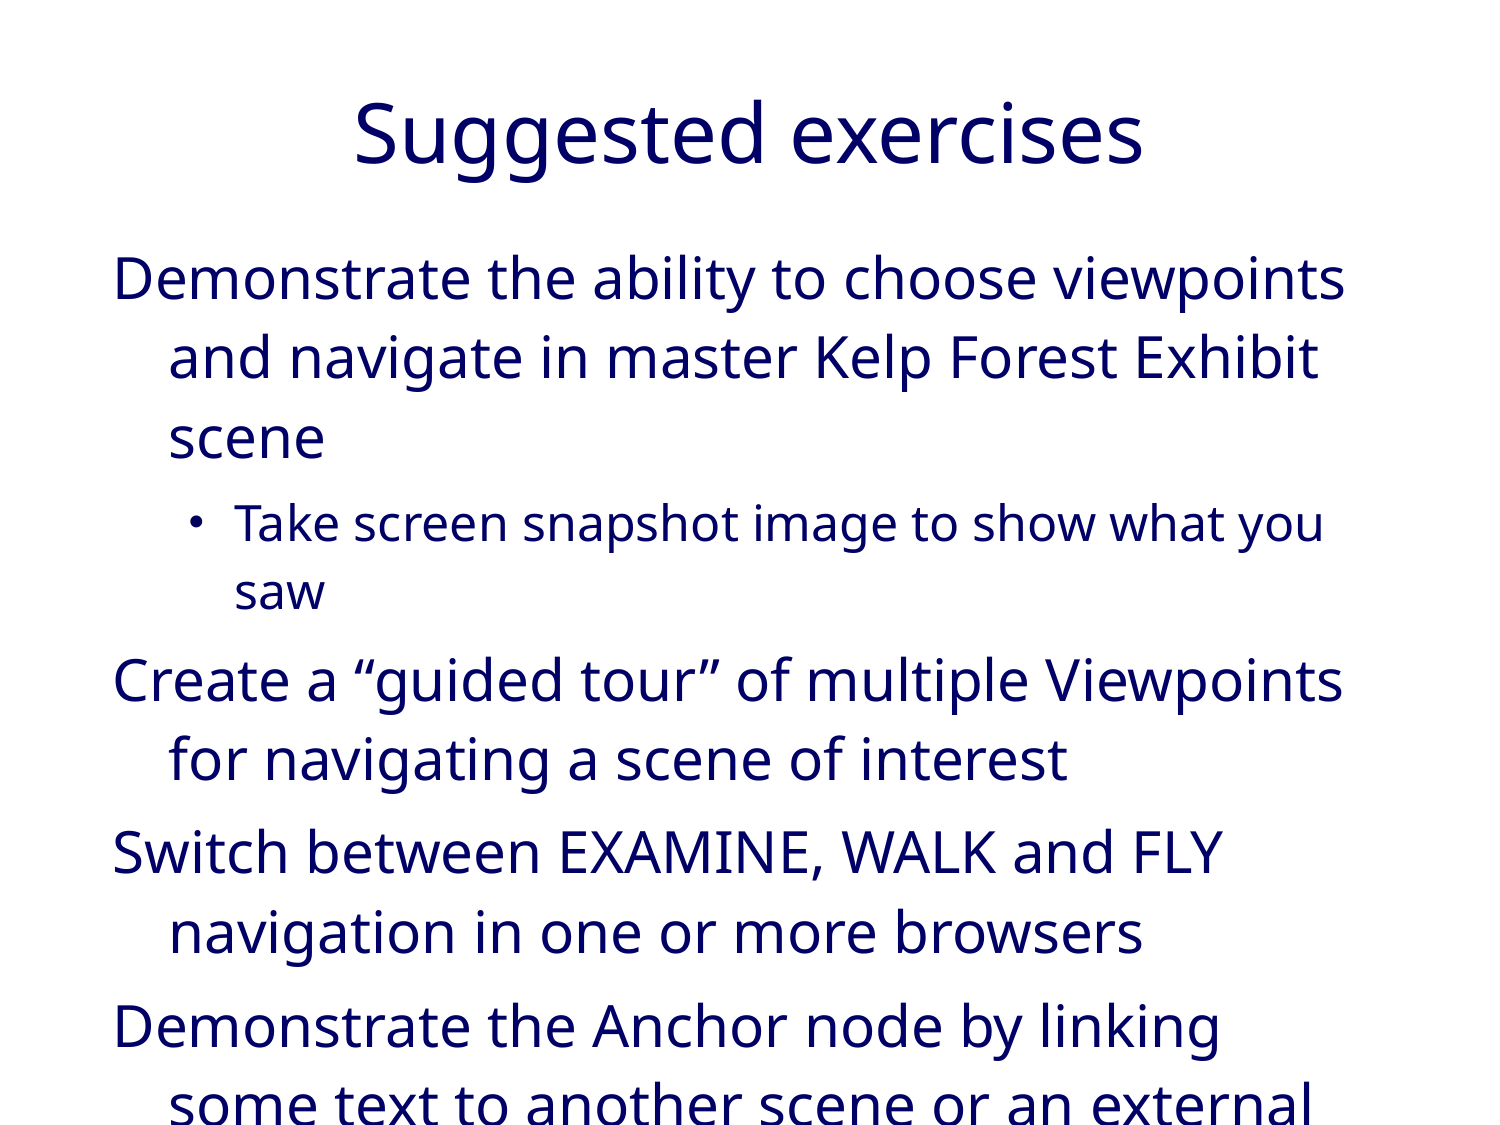

# Suggested exercises
Demonstrate the ability to choose viewpoints and navigate in master Kelp Forest Exhibit scene
Take screen snapshot image to show what you saw
Create a “guided tour” of multiple Viewpoints for navigating a scene of interest
Switch between EXAMINE, WALK and FLY navigation in one or more browsers
Demonstrate the Anchor node by linking some text to another scene or an external web page
Use Billboard for multiple Text descriptions, linked via Anchor to bind respective viewpoints